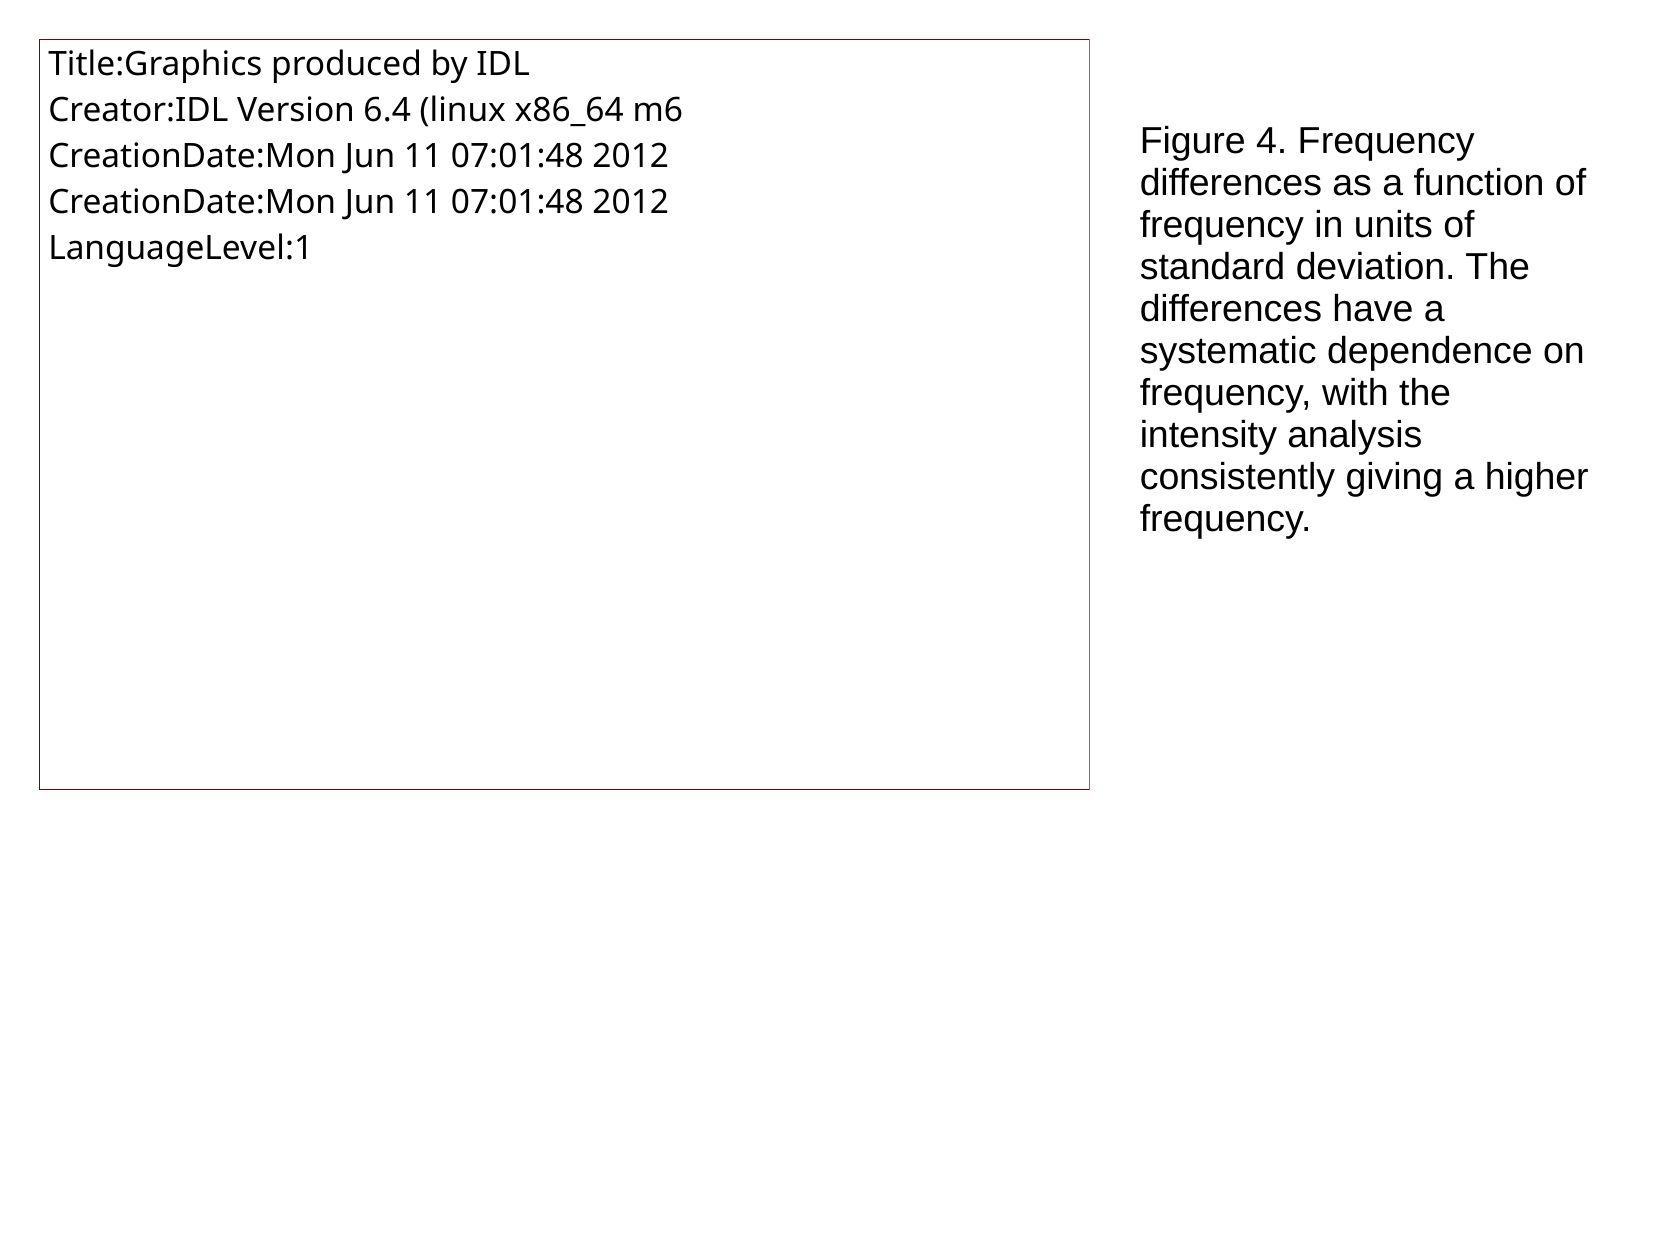

Figure 4. Frequency differences as a function of frequency in units of standard deviation. The differences have a systematic dependence on frequency, with the intensity analysis consistently giving a higher frequency.